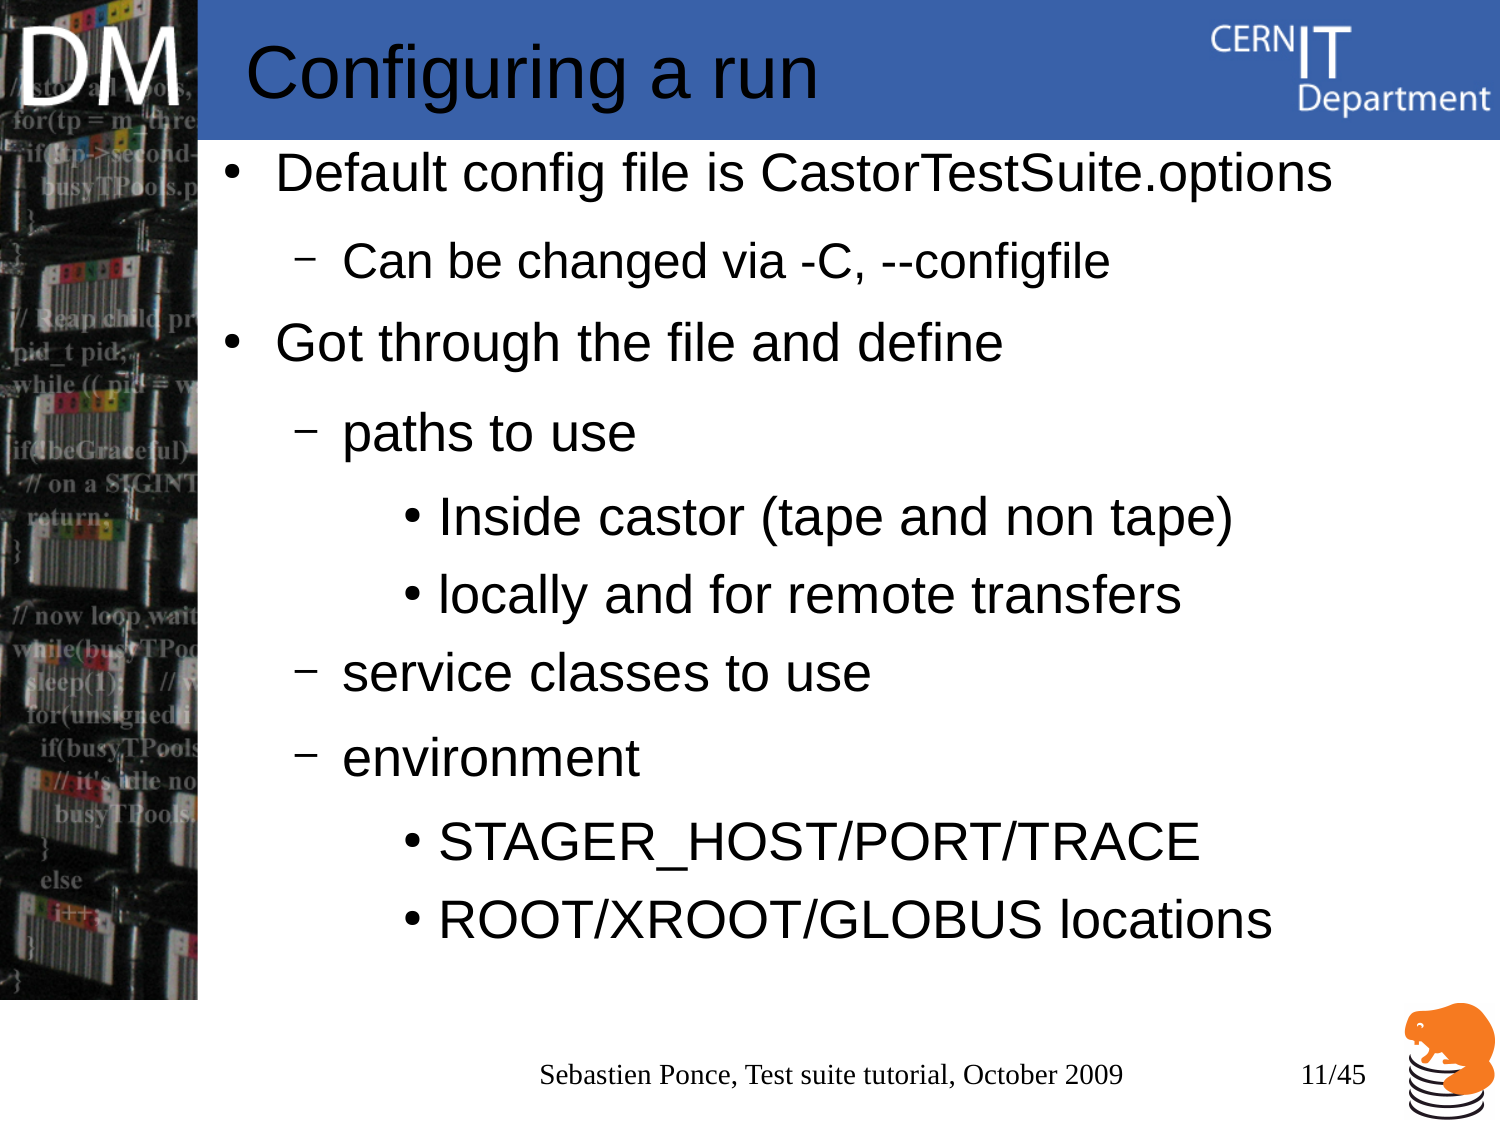

# Configuring a run
Default config file is CastorTestSuite.options
Can be changed via -C, --configfile
Got through the file and define
paths to use
Inside castor (tape and non tape)
locally and for remote transfers
service classes to use
environment
STAGER_HOST/PORT/TRACE
ROOT/XROOT/GLOBUS locations